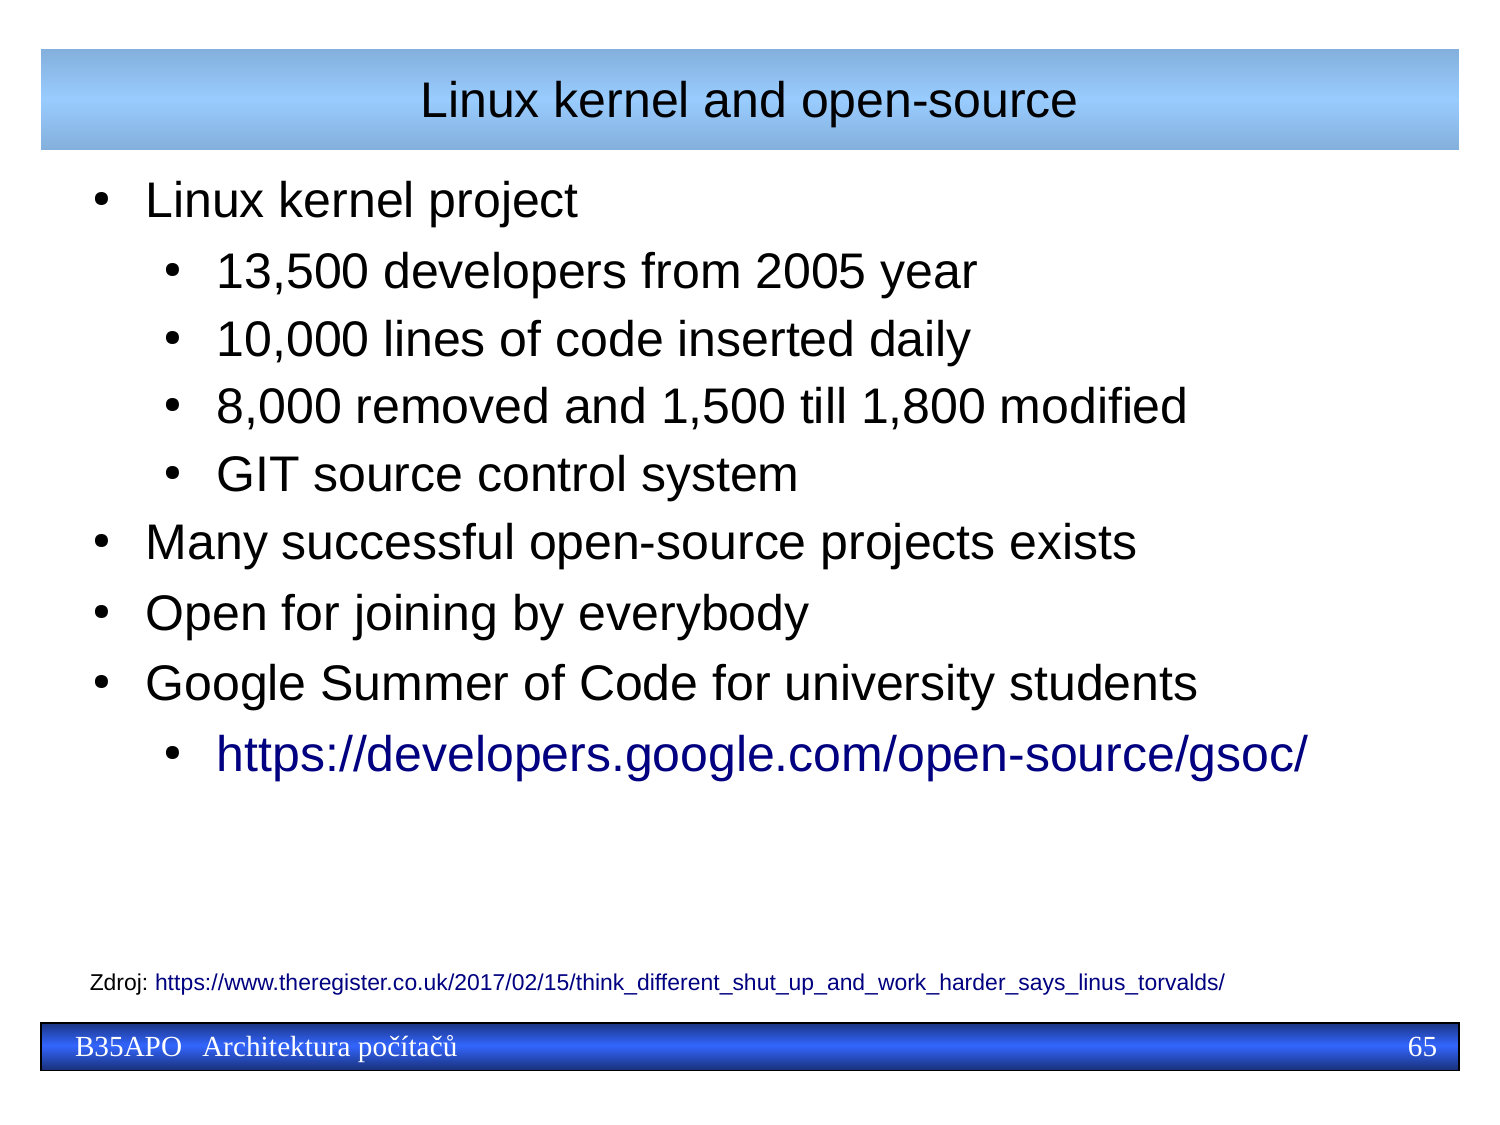

# Linux kernel and open-source
Linux kernel project
13,500 developers from 2005 year
10,000 lines of code inserted daily
8,000 removed and 1,500 till 1,800 modified
GIT source control system
Many successful open-source projects exists
Open for joining by everybody
Google Summer of Code for university students
https://developers.google.com/open-source/gsoc/
Zdroj: https://www.theregister.co.uk/2017/02/15/think_different_shut_up_and_work_harder_says_linus_torvalds/
B35APO Architektura počítačů
65